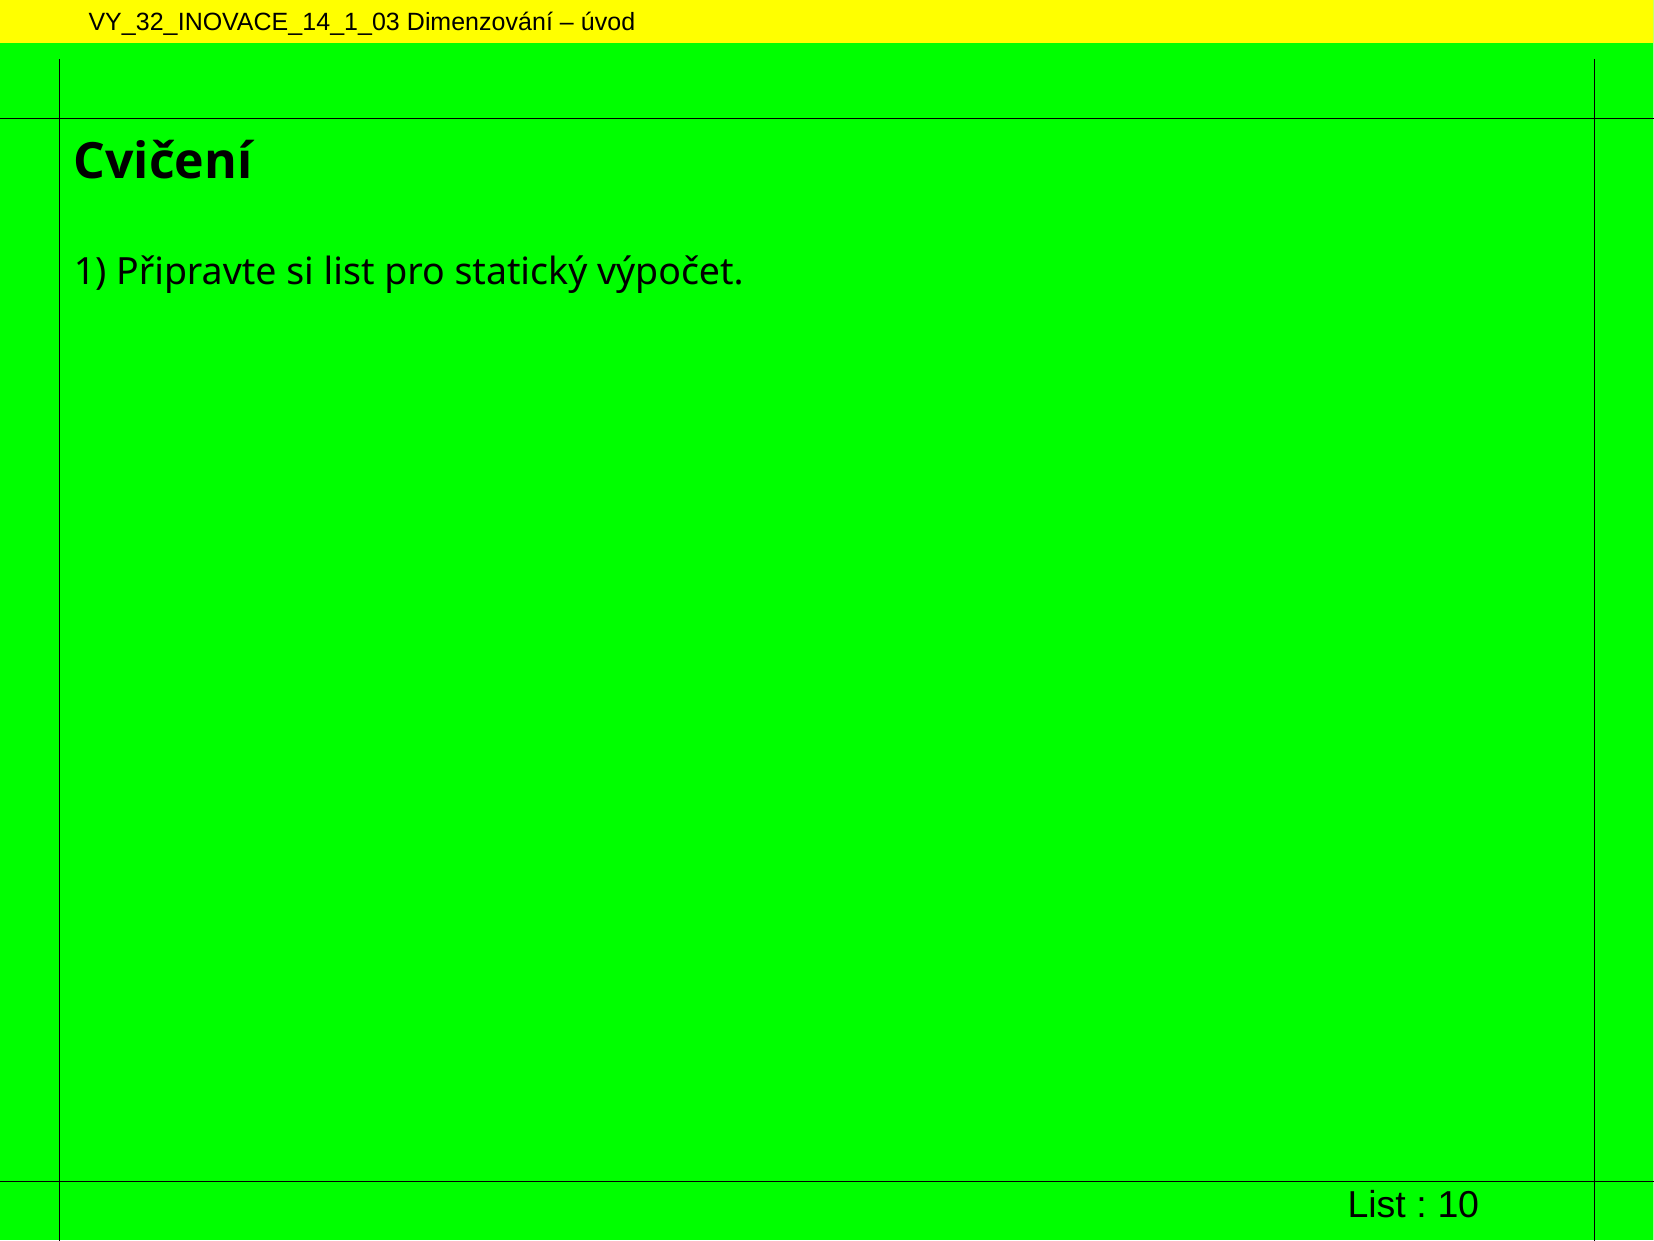

VY_32_INOVACE_14_1_03 Dimenzování – úvod
Cvičení
1) Připravte si list pro statický výpočet.
List :